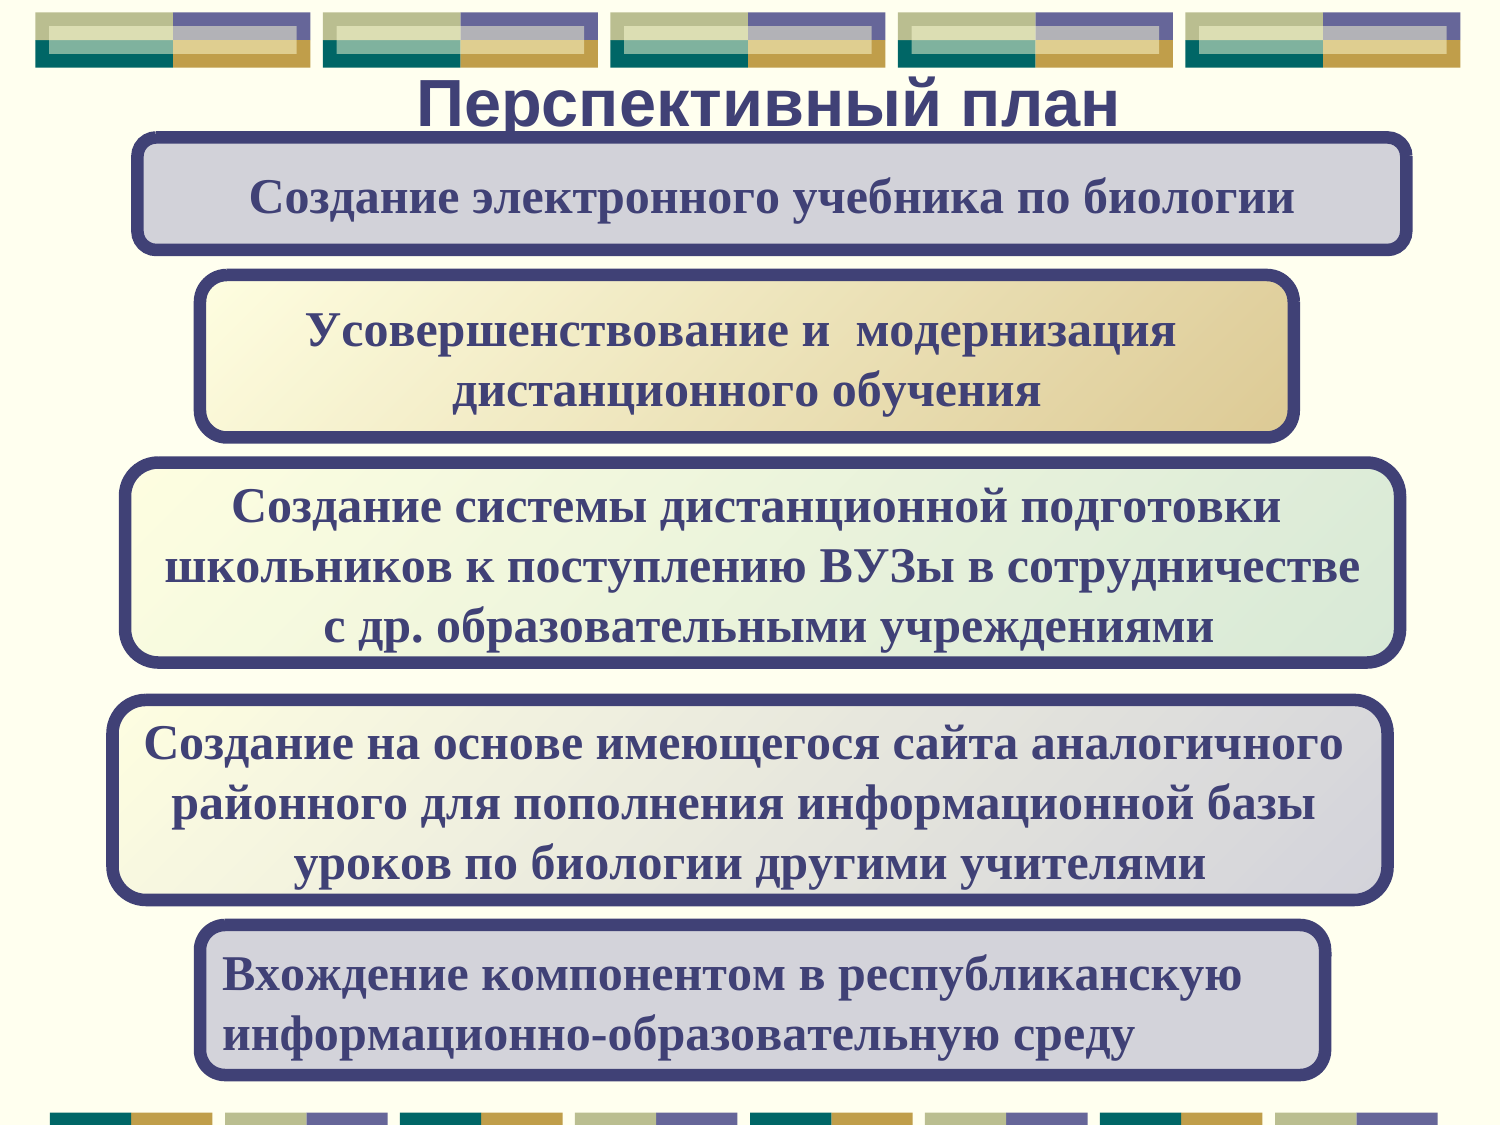

Перспективный план
Создание электронного учебника по биологии
Усовершенствование и модернизация
дистанционного обучения
Создание системы дистанционной подготовки
школьников к поступлению ВУЗы в сотрудничестве
 с др. образовательными учреждениями
Создание на основе имеющегося сайта аналогичного
районного для пополнения информационной базы
уроков по биологии другими учителями
Вхождение компонентом в республиканскую
информационно-образовательную среду